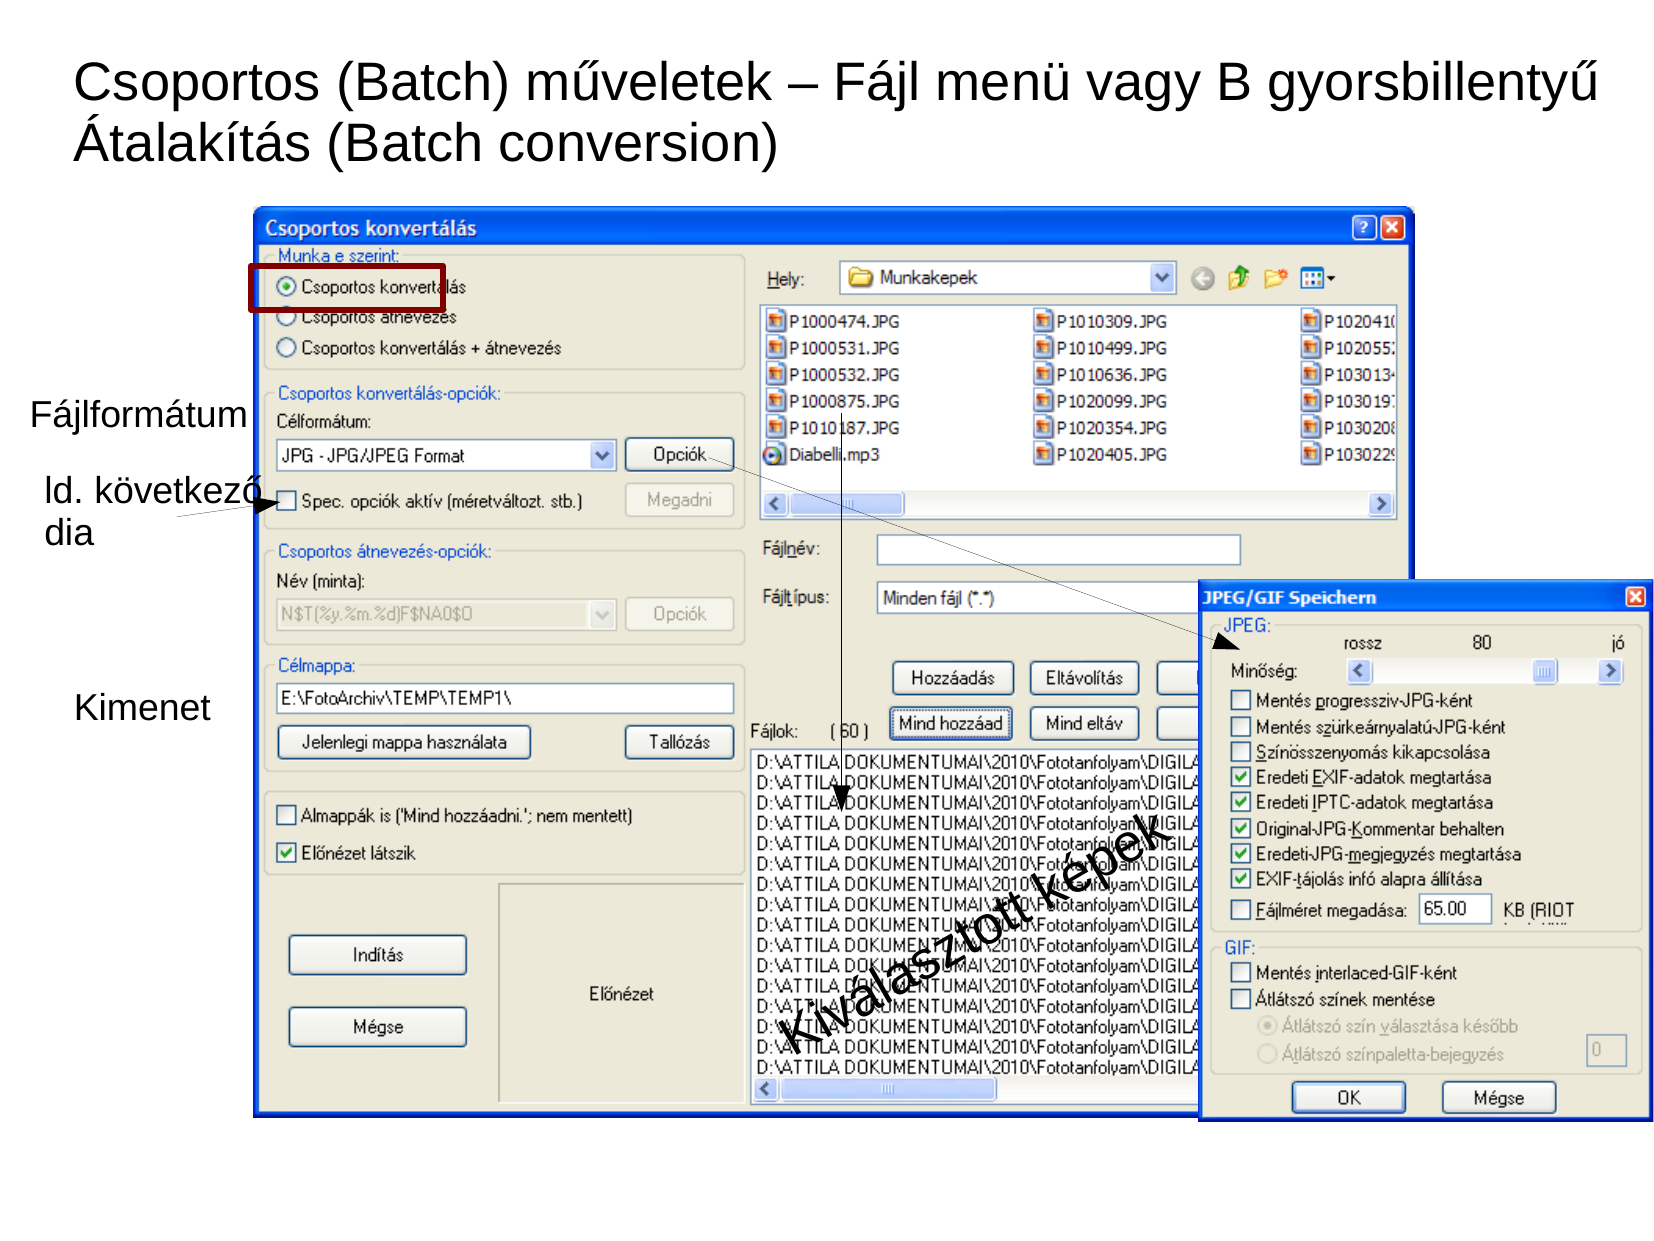

Csoportos (Batch) műveletek – Fájl menü vagy B gyorsbillentyű
Átalakítás (Batch conversion)
Fájlformátum
ld. következő
dia
Kimenet
Kiválasztott képek